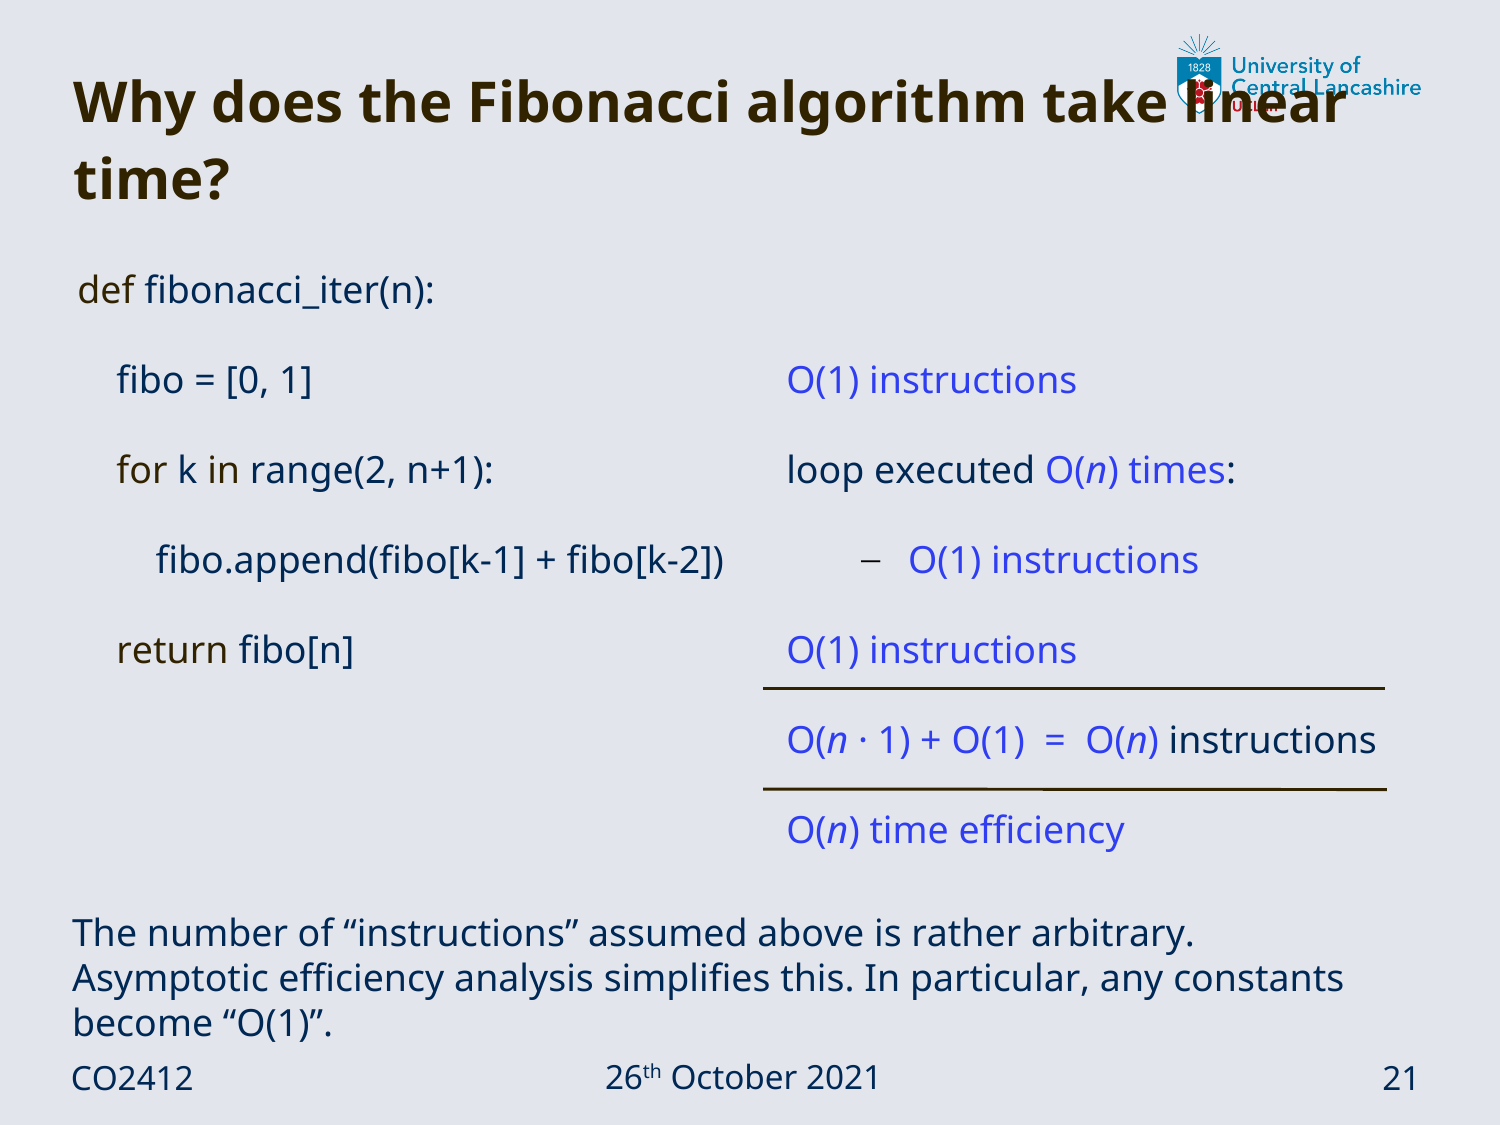

# Why does the Fibonacci algorithm take linear time?
def fibonacci_iter(n):
 fibo = [0, 1]
 for k in range(2, n+1):
 fibo.append(fibo[k-1] + fibo[k-2])
 return fibo[n]
O(1) instructions
loop executed O(n) times:
O(1) instructions
O(1) instructions
O(n · 1) + O(1) = O(n) instructions
O(n) time efficiency
The number of “instructions” assumed above is rather arbitrary. Asymptotic efficiency analysis simplifies this. In particular, any constants become “O(1)”.